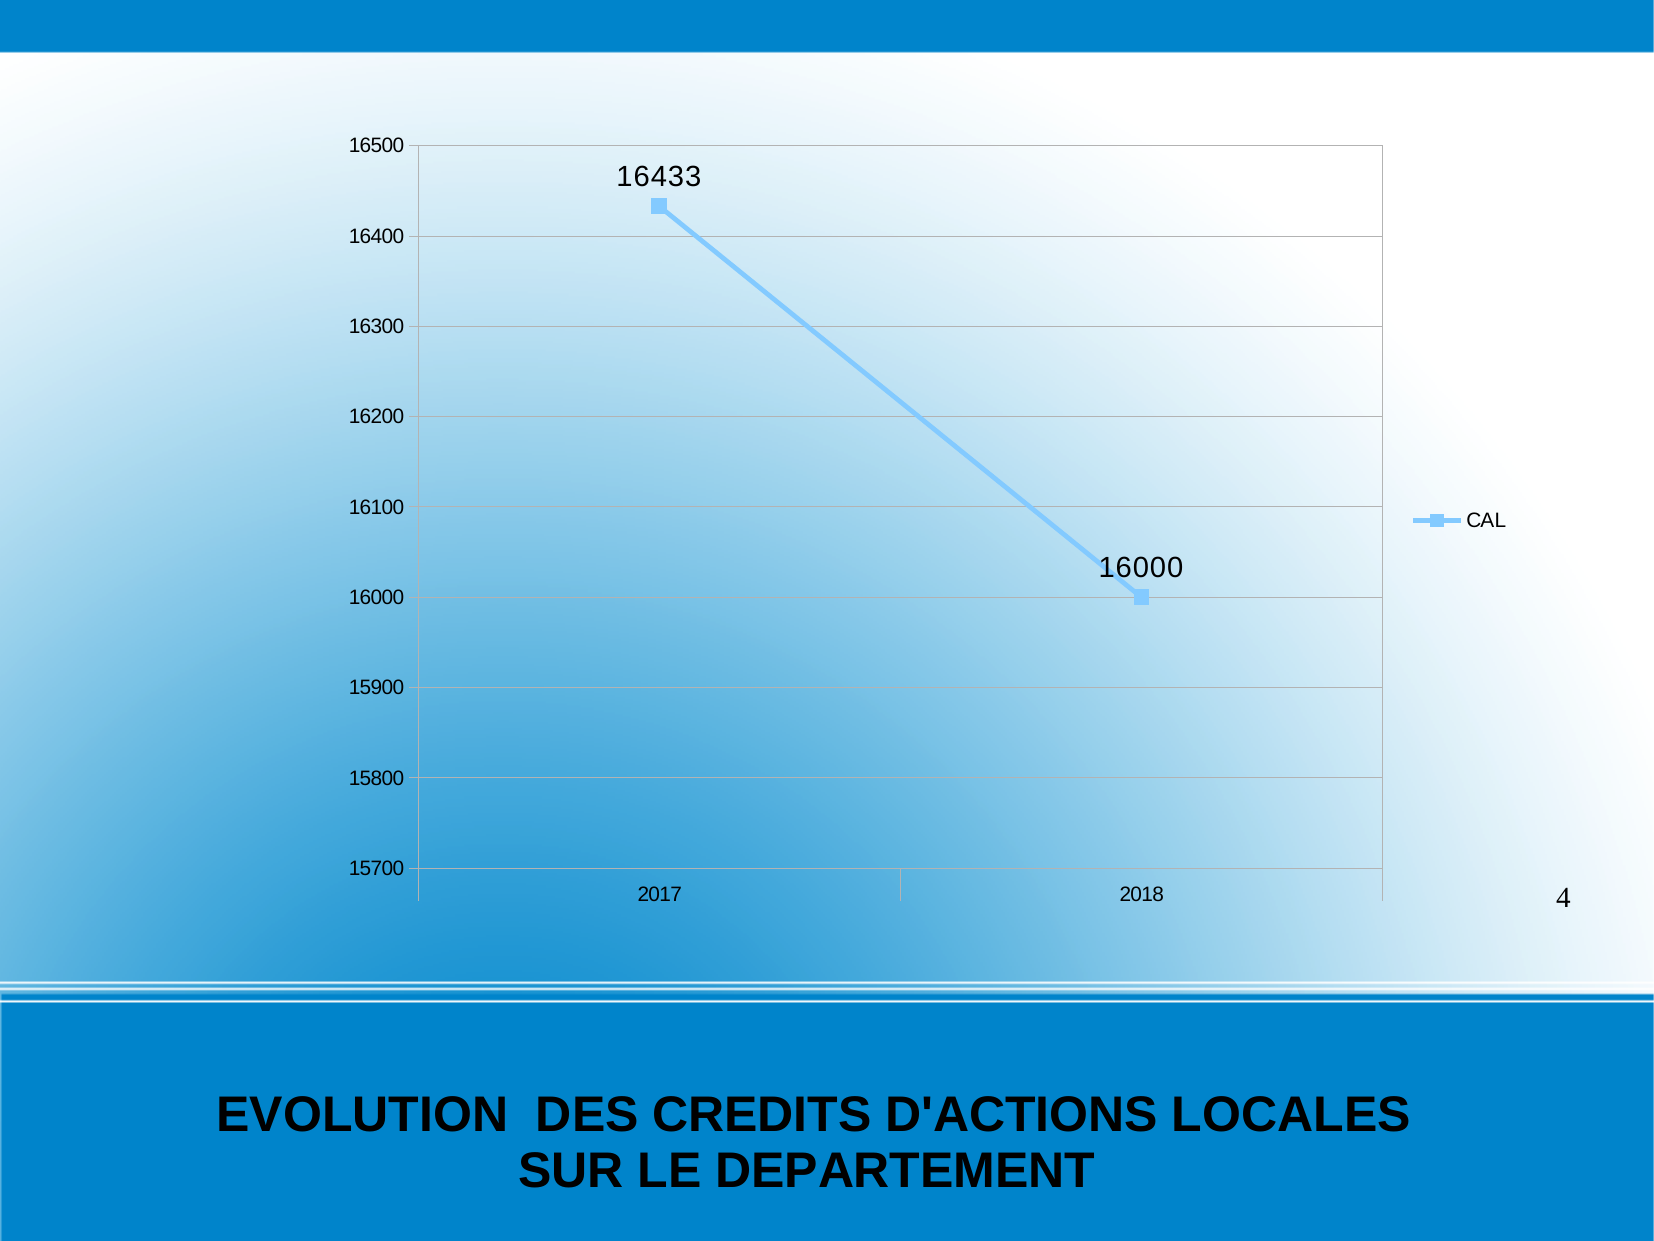

### Chart
| Category | CAL |
|---|---|
| 2017 | 16433.0 |
| 2018 | 16000.0 |
[unsupported chart]
# EVOLUTION DES CREDITS D'ACTIONS LOCALES SUR LE DEPARTEMENT
4